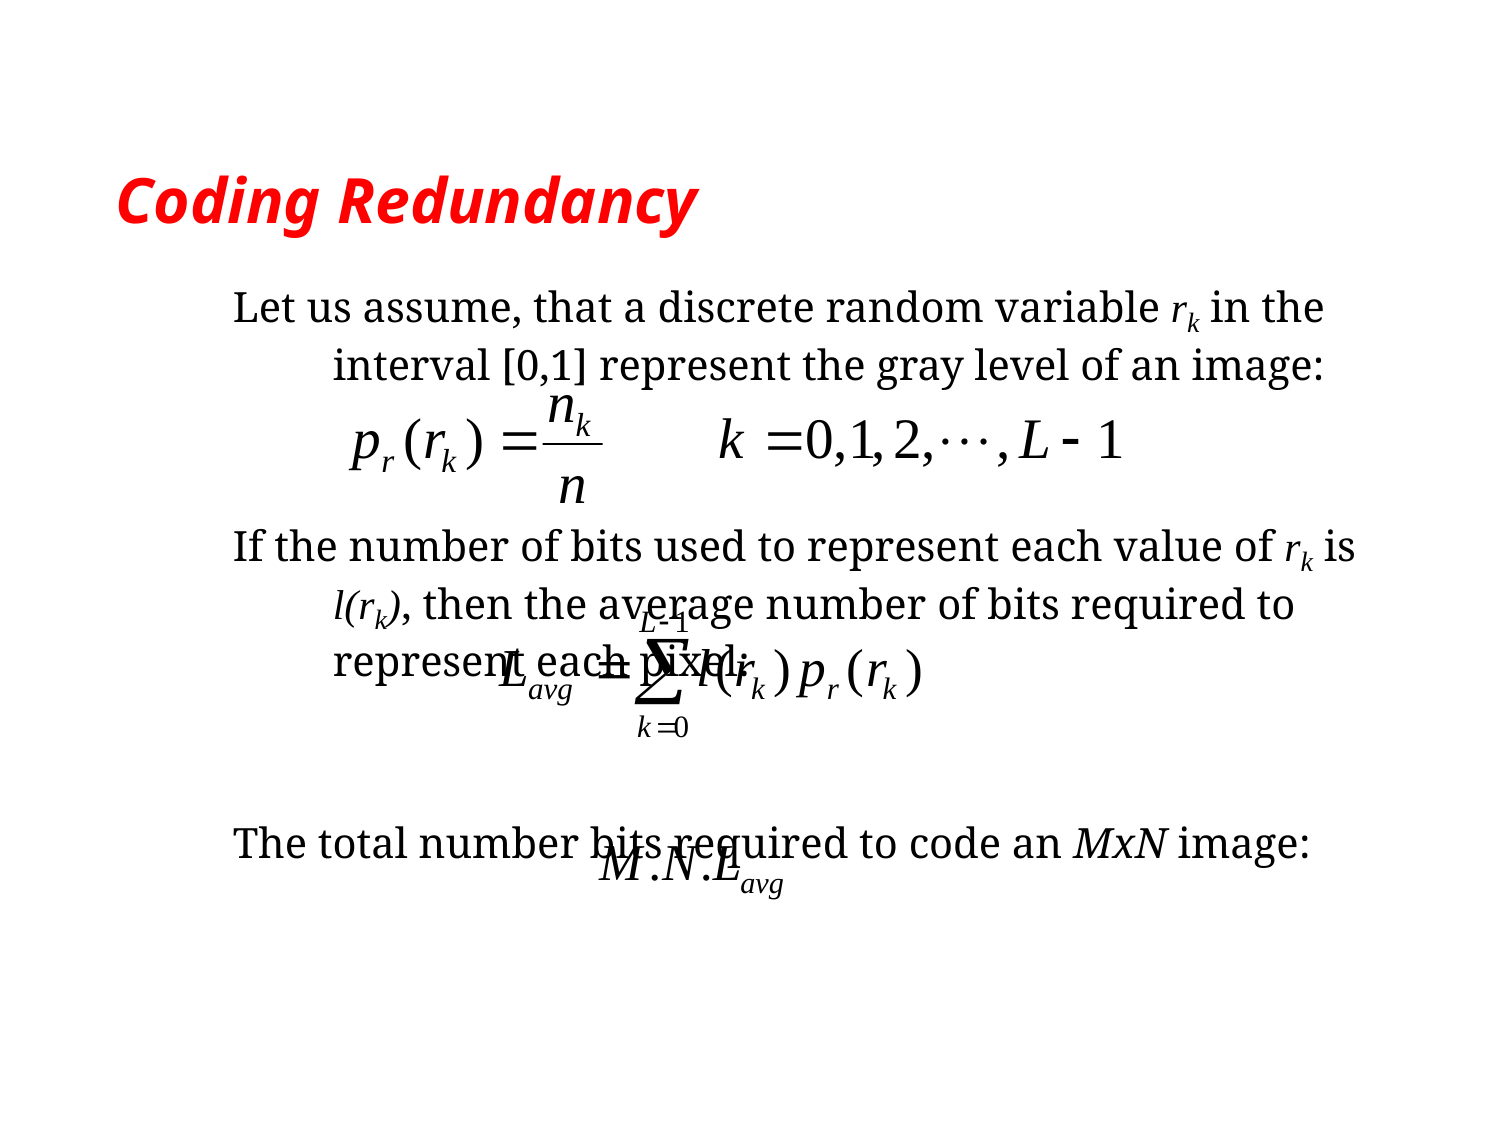

Coding Redundancy
# Let us assume, that a discrete random variable rk in the interval [0,1] represent the gray level of an image:
If the number of bits used to represent each value of rk is l(rk), then the average number of bits required to represent each pixel:
The total number bits required to code an MxN image: